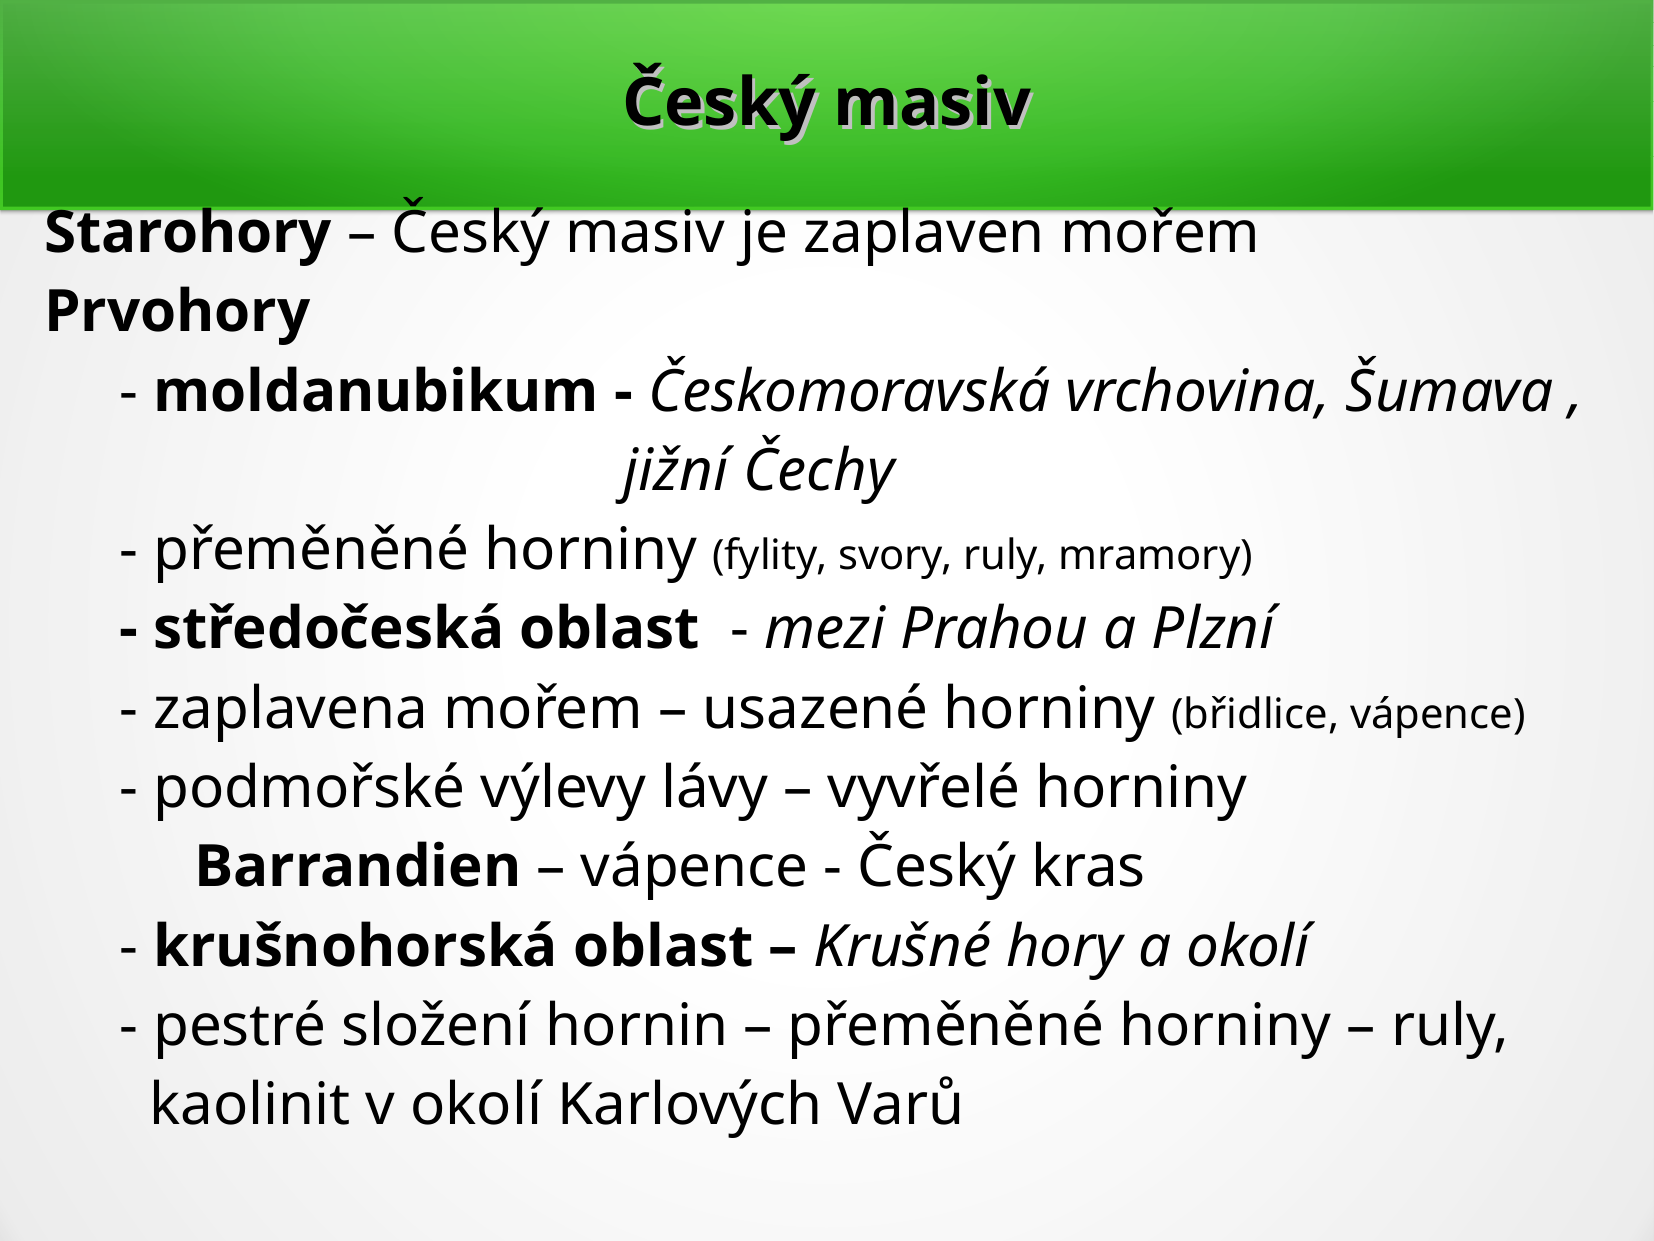

Český masiv
Starohory – Český masiv je zaplaven mořem
Prvohory
	- moldanubikum - Českomoravská vrchovina, Šumava ,
 jižní Čechy
	- přeměněné horniny (fylity, svory, ruly, mramory)
	- středočeská oblast - mezi Prahou a Plzní
	- zaplavena mořem – usazené horniny (břidlice, vápence)
	- podmořské výlevy lávy – vyvřelé horniny
		Barrandien – vápence - Český kras
	- krušnohorská oblast – Krušné hory a okolí
	- pestré složení hornin – přeměněné horniny – ruly,
	 kaolinit v okolí Karlových Varů